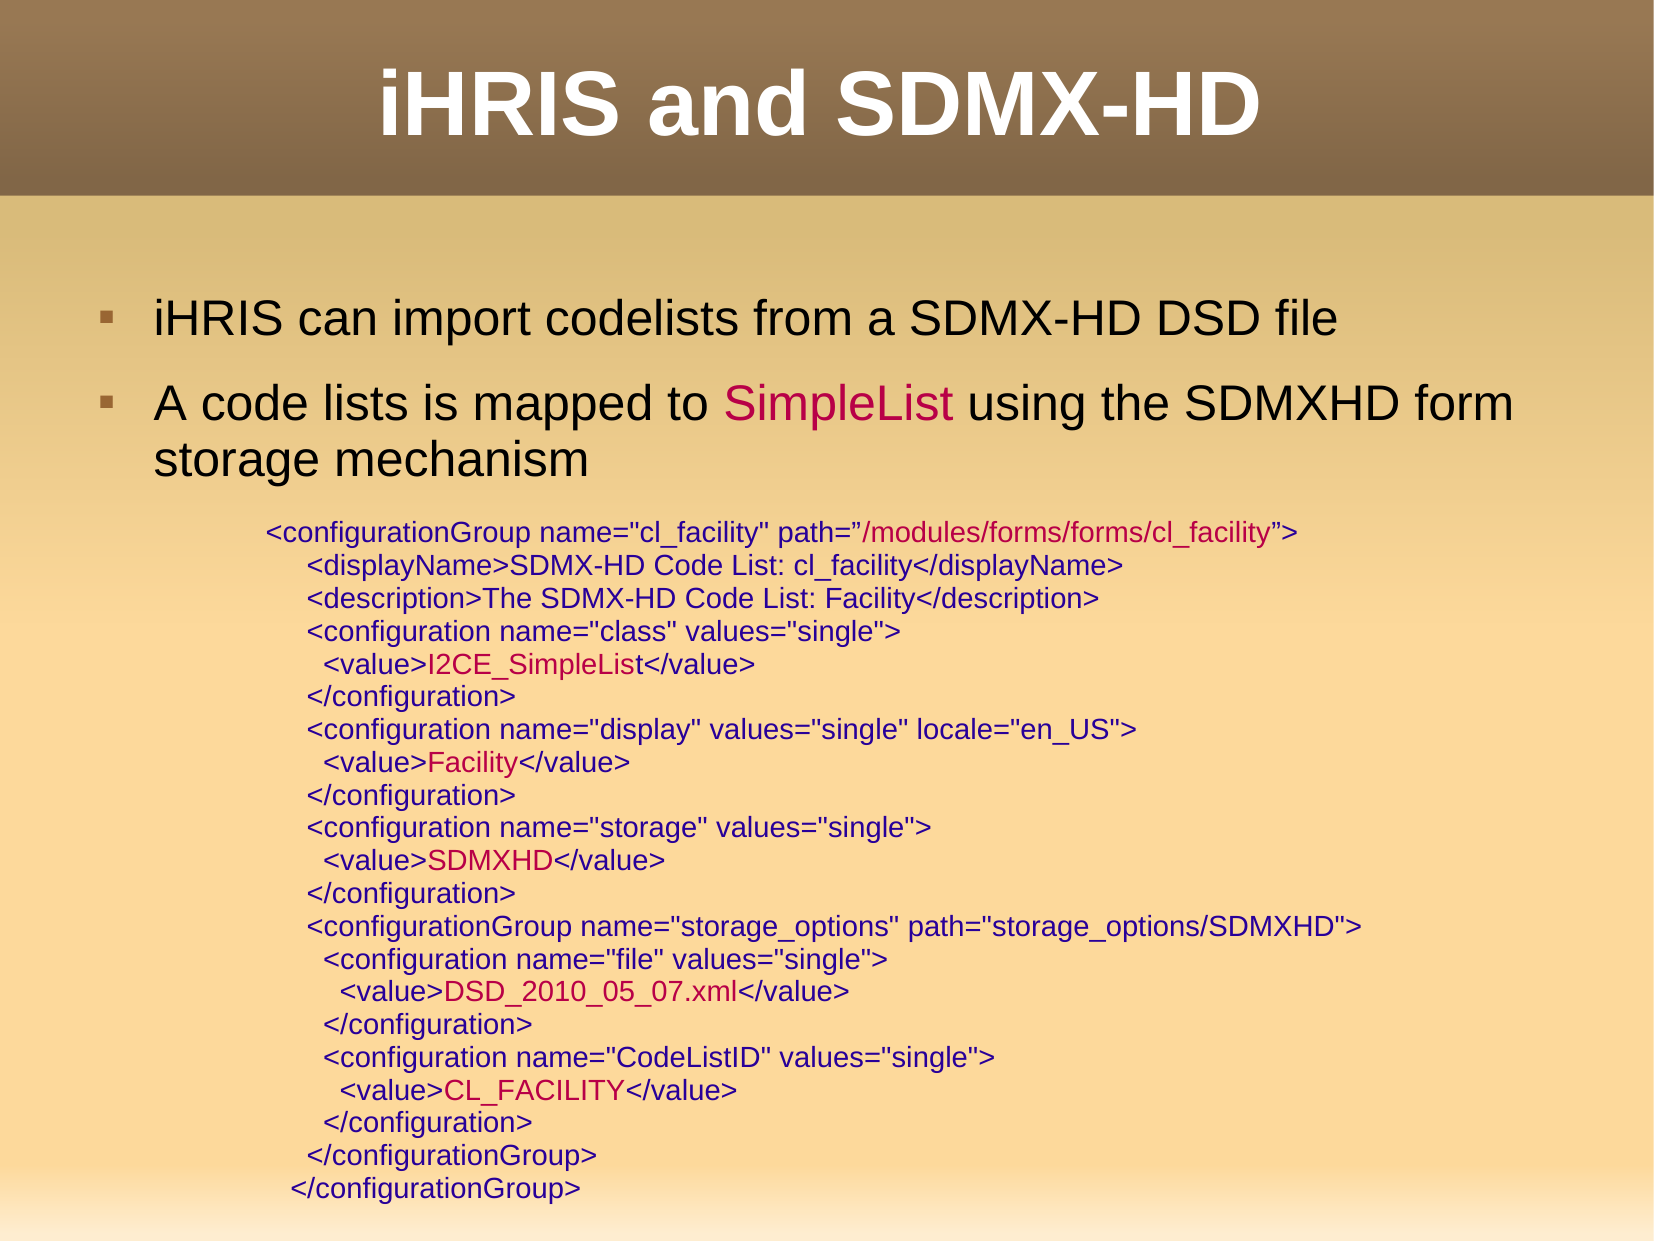

# iHRIS and SDMX-HD
iHRIS can import codelists from a SDMX-HD DSD file
A code lists is mapped to SimpleList using the SDMXHD form storage mechanism
 <configurationGroup name="cl_facility" path=”/modules/forms/forms/cl_facility”>
 <displayName>SDMX-HD Code List: cl_facility</displayName>
 <description>The SDMX-HD Code List: Facility</description>
 <configuration name="class" values="single">
 <value>I2CE_SimpleList</value>
 </configuration>
 <configuration name="display" values="single" locale="en_US">
 <value>Facility</value>
 </configuration>
 <configuration name="storage" values="single">
 <value>SDMXHD</value>
 </configuration>
 <configurationGroup name="storage_options" path="storage_options/SDMXHD">
 <configuration name="file" values="single">
 <value>DSD_2010_05_07.xml</value>
 </configuration>
 <configuration name="CodeListID" values="single">
 <value>CL_FACILITY</value>
 </configuration>
 </configurationGroup>
 </configurationGroup>